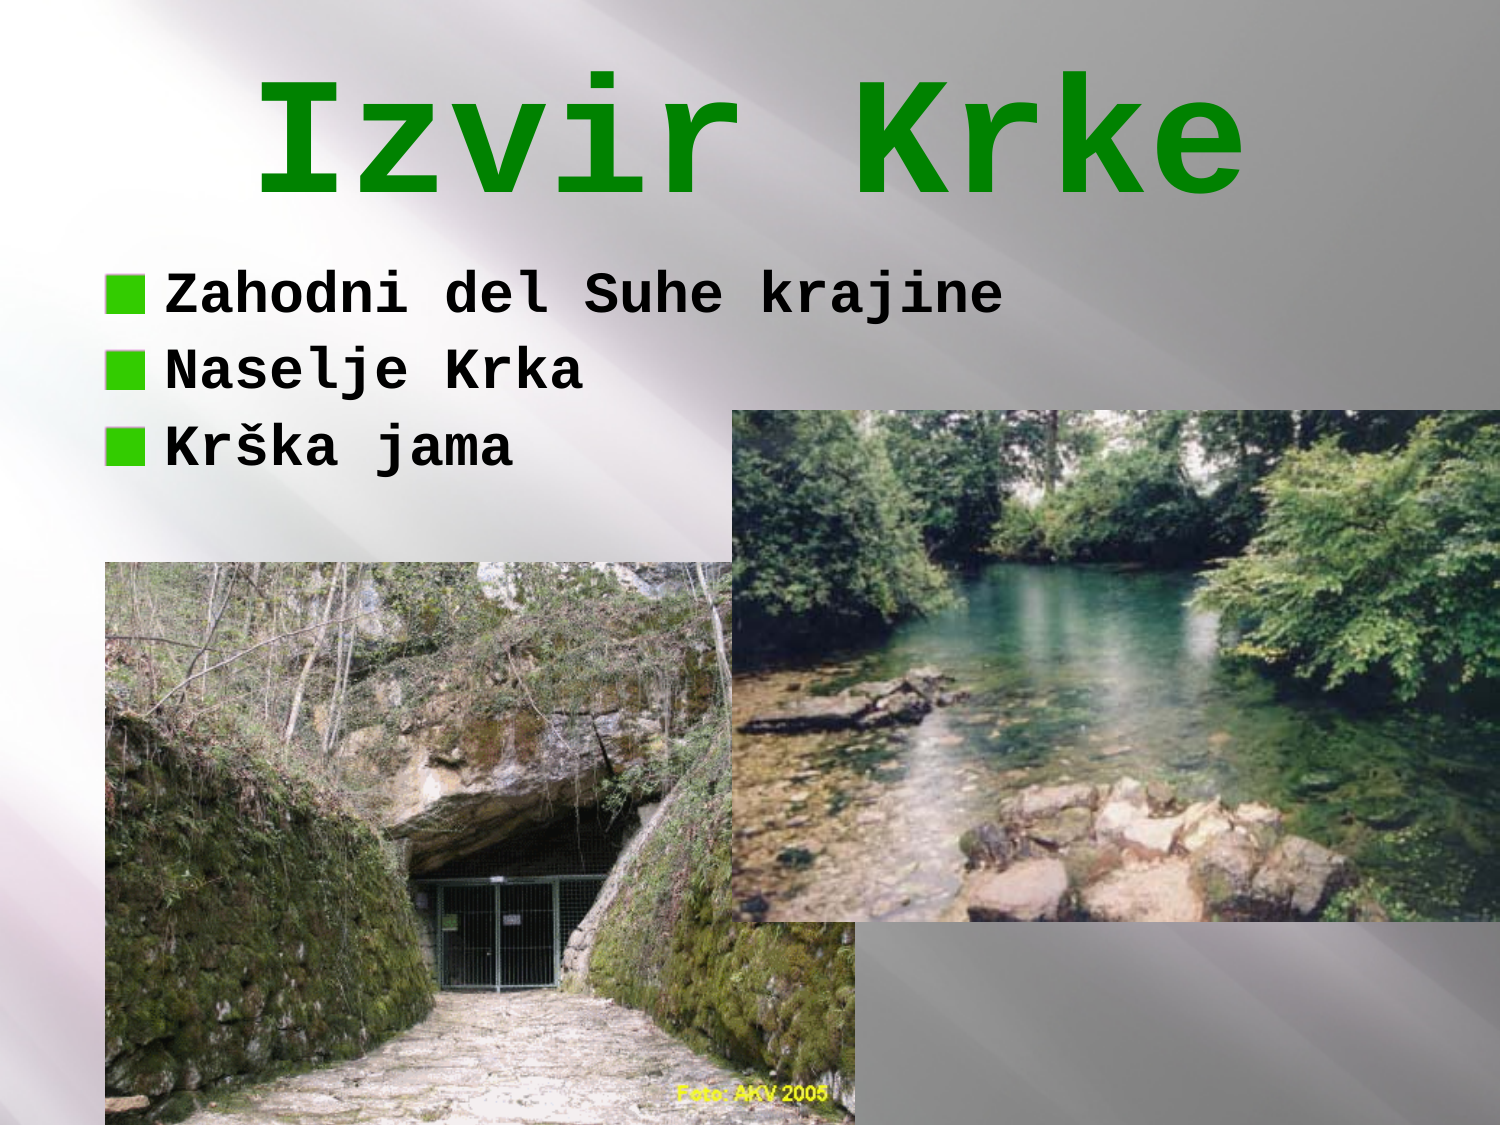

# Izvir Krke
Zahodni del Suhe krajine
Naselje Krka
Krška jama